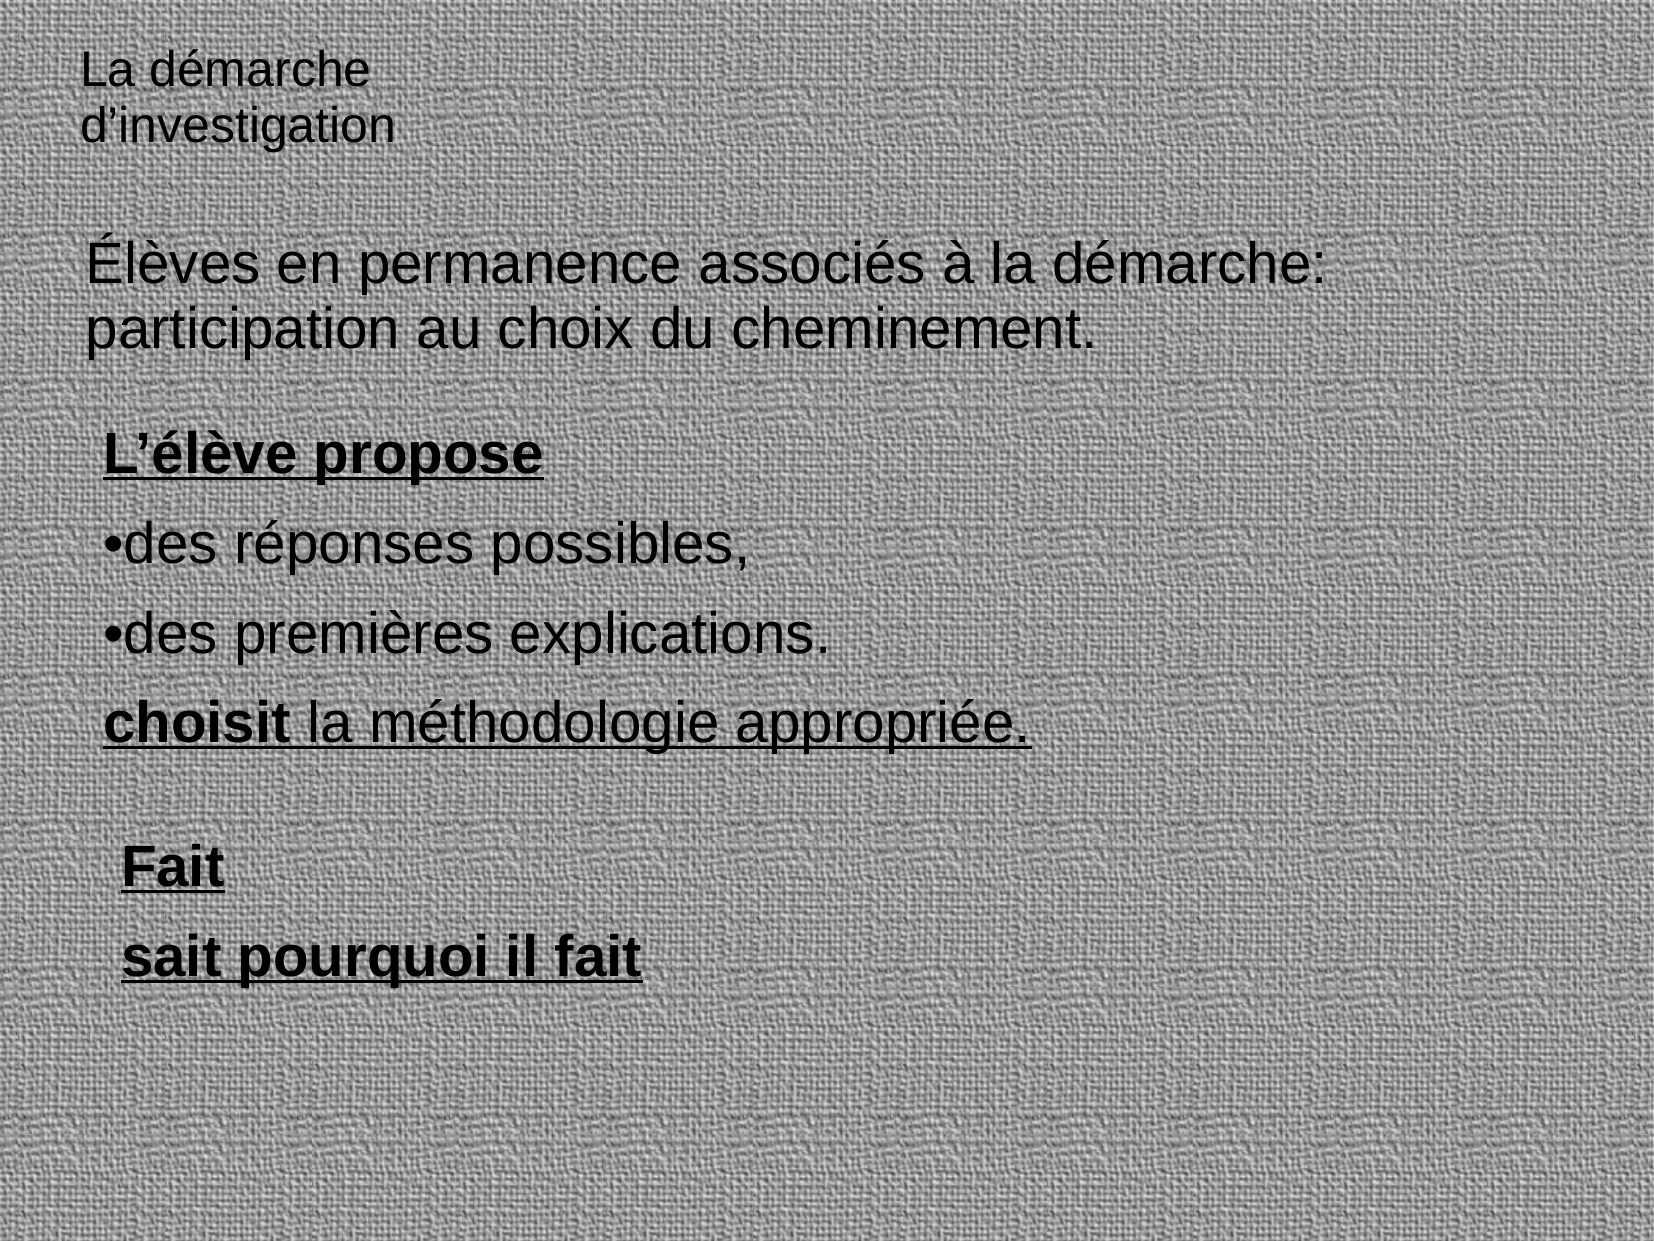

La démarche d’investigation
Élèves en permanence associés à la démarche: participation au choix du cheminement.
L’élève propose
•des réponses possibles,
•des premières explications.
choisit la méthodologie appropriée.
Fait
sait pourquoi il fait